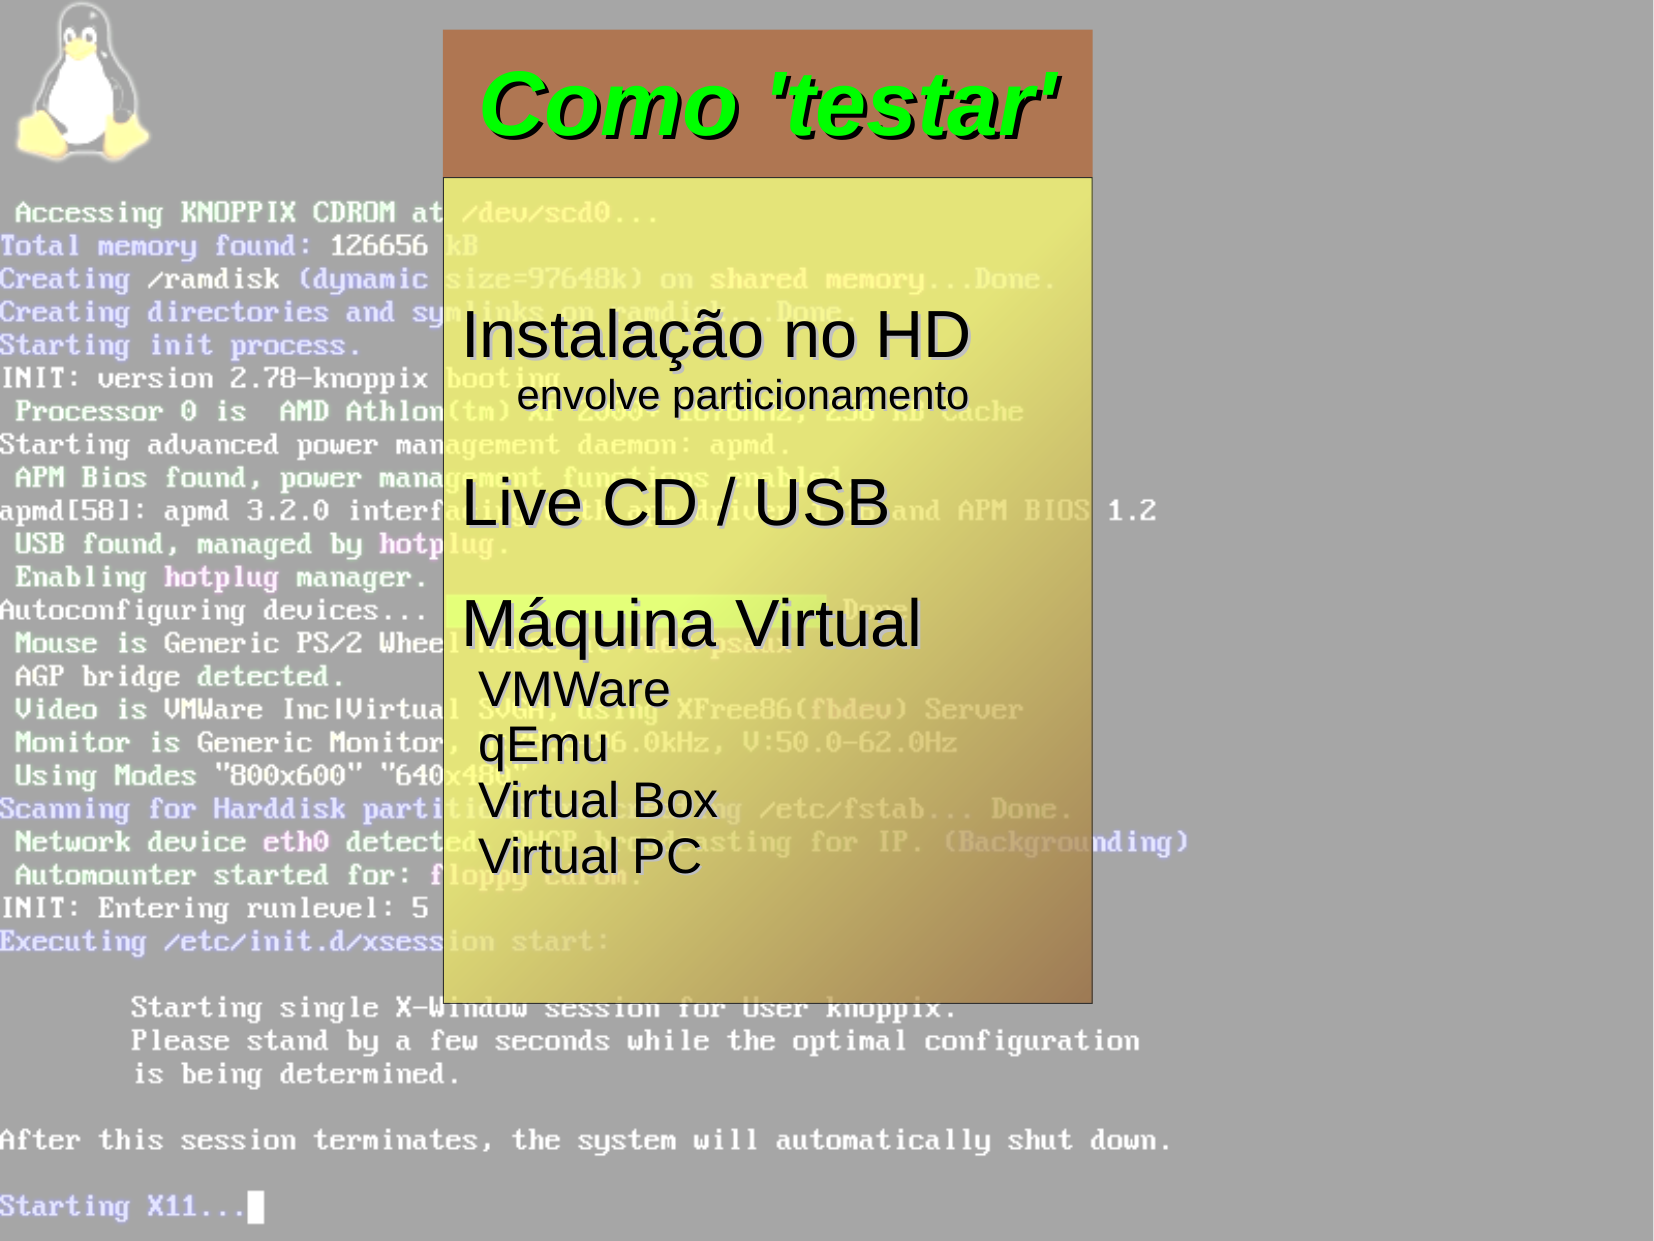

# Como 'testar'
 Instalação no HD
	envolve particionamento
 Live CD / USB
 Máquina Virtual
VMWare
qEmu
Virtual Box
Virtual PC